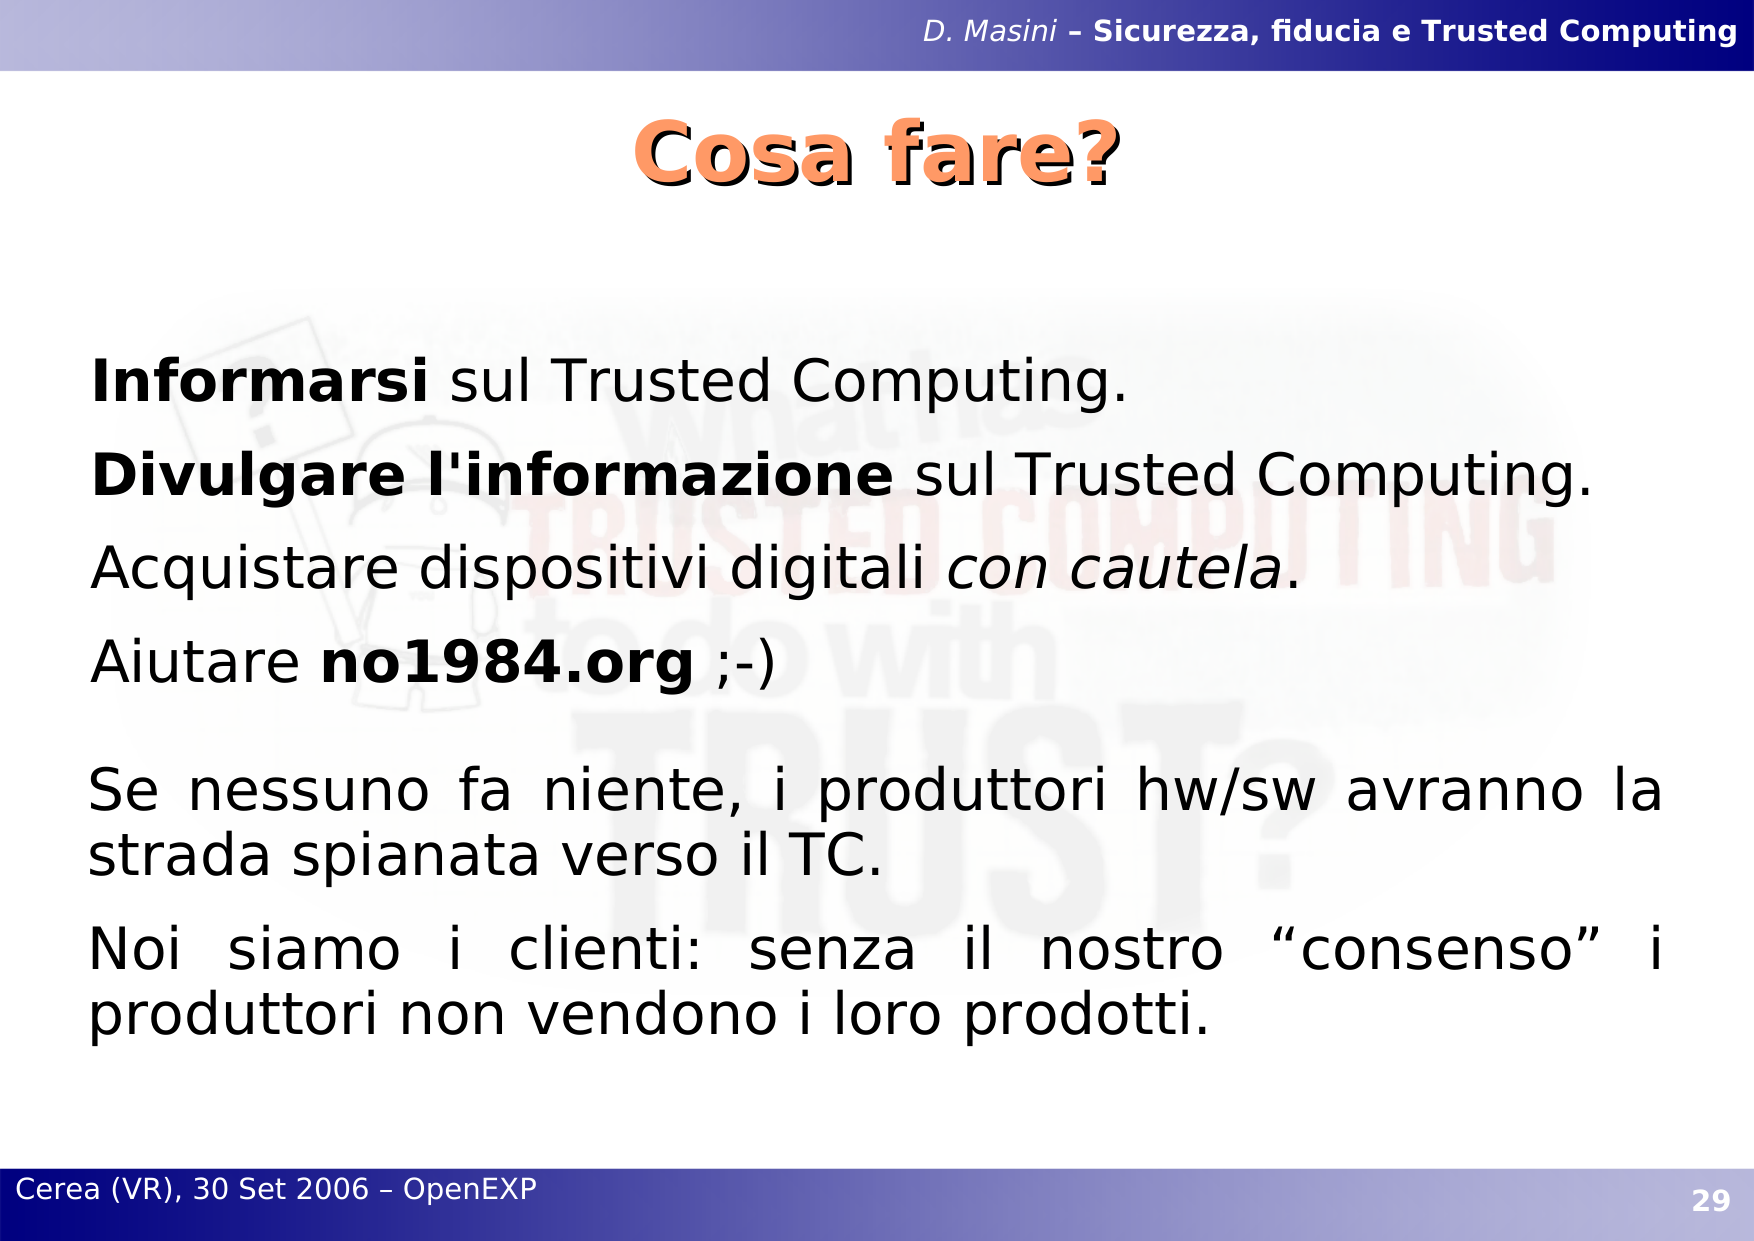

D. Masini – Sicurezza, fiducia e Trusted Computing
# Cosa fare?
Informarsi sul Trusted Computing.
Divulgare l'informazione sul Trusted Computing.
Acquistare dispositivi digitali con cautela.
Aiutare no1984.org ;-)
Se nessuno fa niente, i produttori hw/sw avranno la strada spianata verso il TC.
Noi siamo i clienti: senza il nostro “consenso” i produttori non vendono i loro prodotti.
Cerea (VR), 30 Set 2006 – OpenEXP